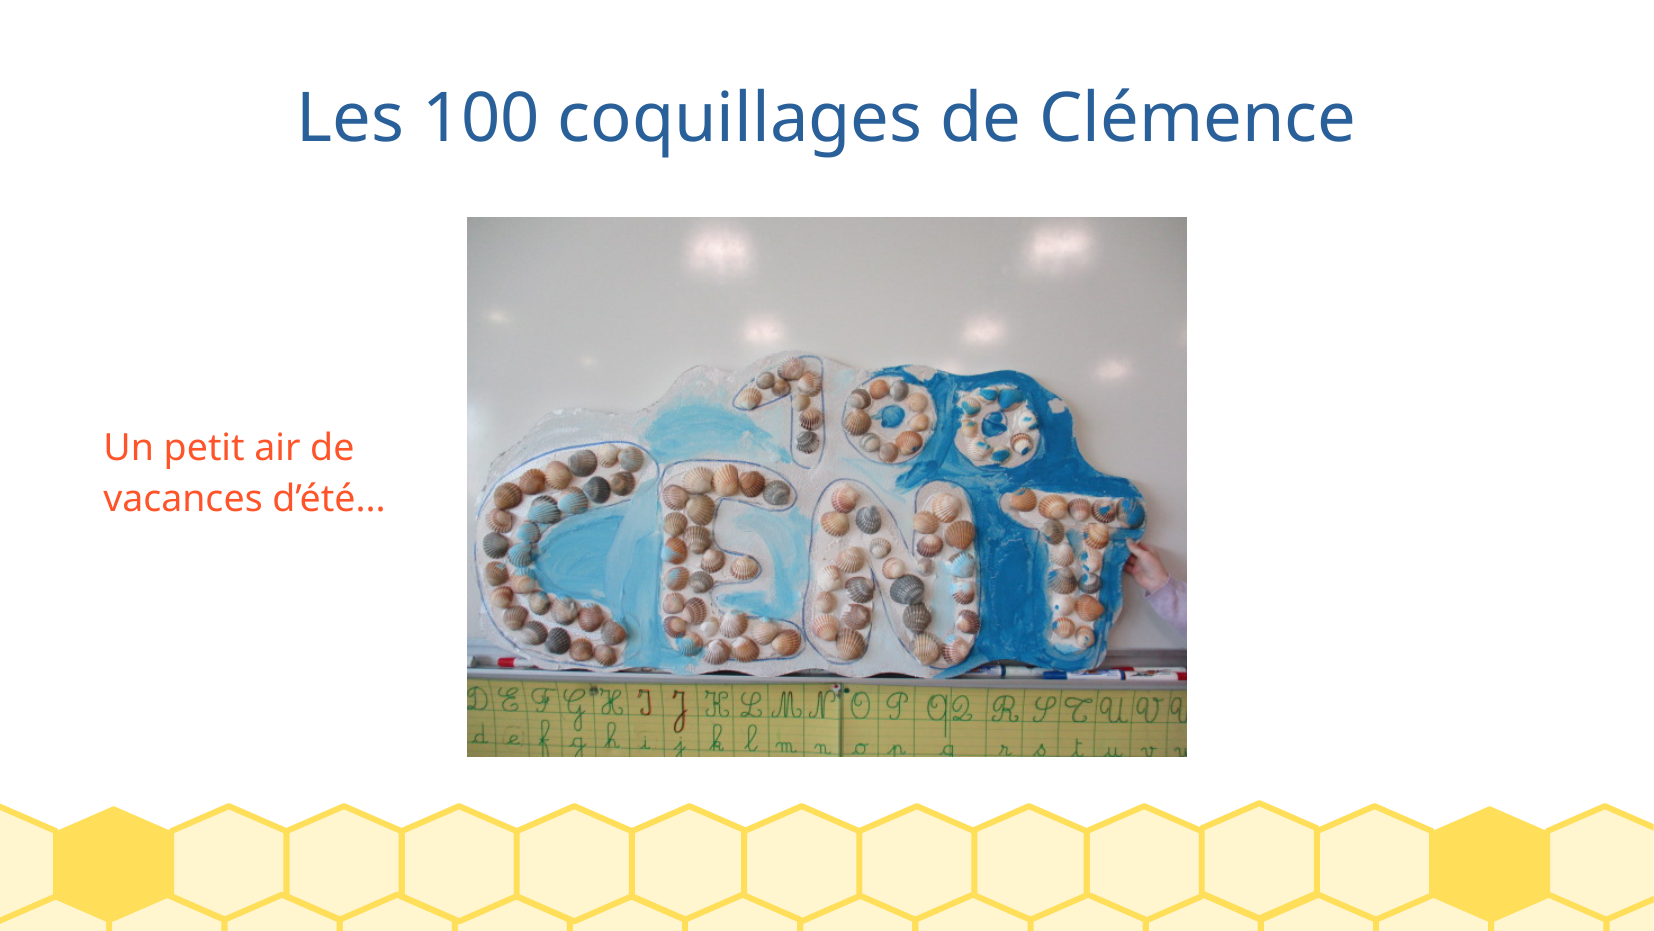

# Les 100 coquillages de Clémence
Un petit air de vacances d’été...